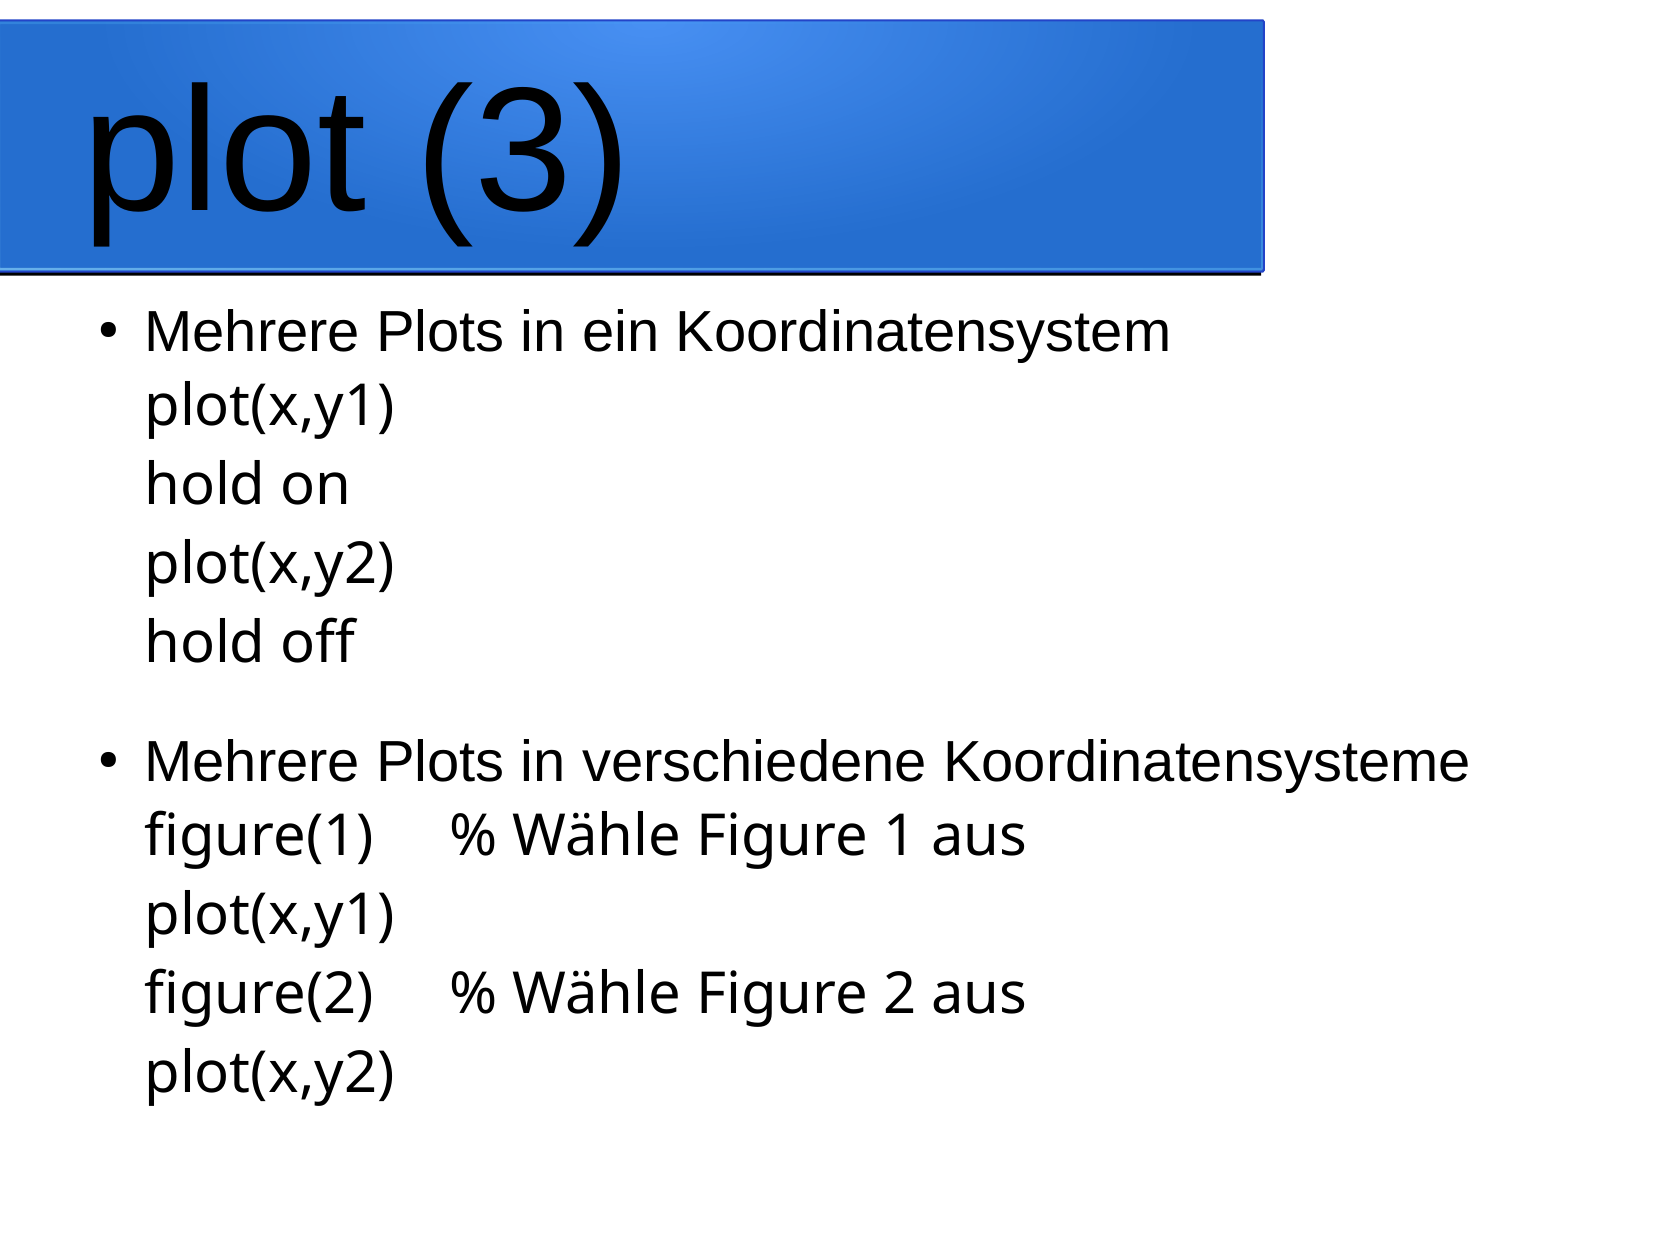

# plot (3)
Mehrere Plots in ein Koordinatensystem
plot(x,y1)
hold on
plot(x,y2)
hold off
Mehrere Plots in verschiedene Koordinatensysteme
figure(1) % Wähle Figure 1 aus
plot(x,y1)
figure(2) % Wähle Figure 2 aus
plot(x,y2)